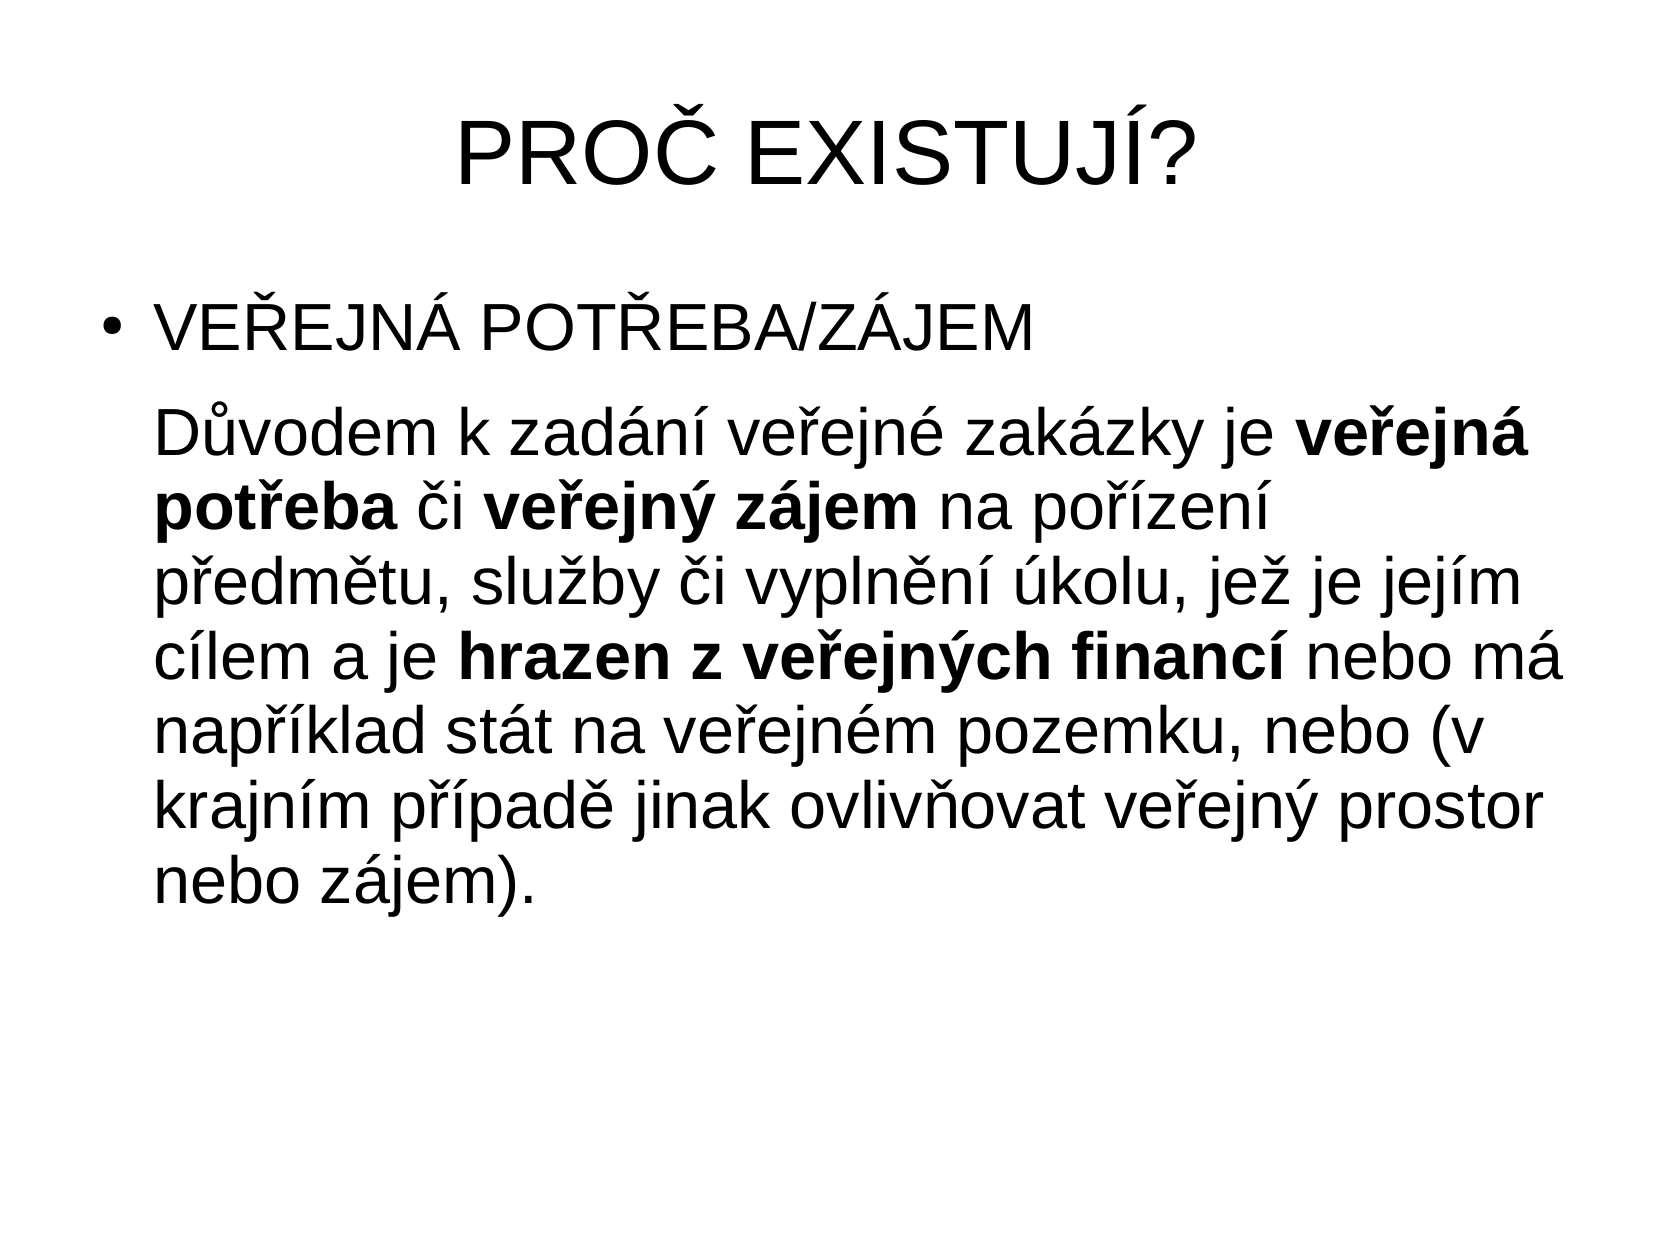

# PROČ EXISTUJÍ?
VEŘEJNÁ POTŘEBA/ZÁJEM
Důvodem k zadání veřejné zakázky je veřejná potřeba či veřejný zájem na pořízení předmětu, služby či vyplnění úkolu, jež je jejím cílem a je hrazen z veřejných financí nebo má například stát na veřejném pozemku, nebo (v krajním případě jinak ovlivňovat veřejný prostor nebo zájem).